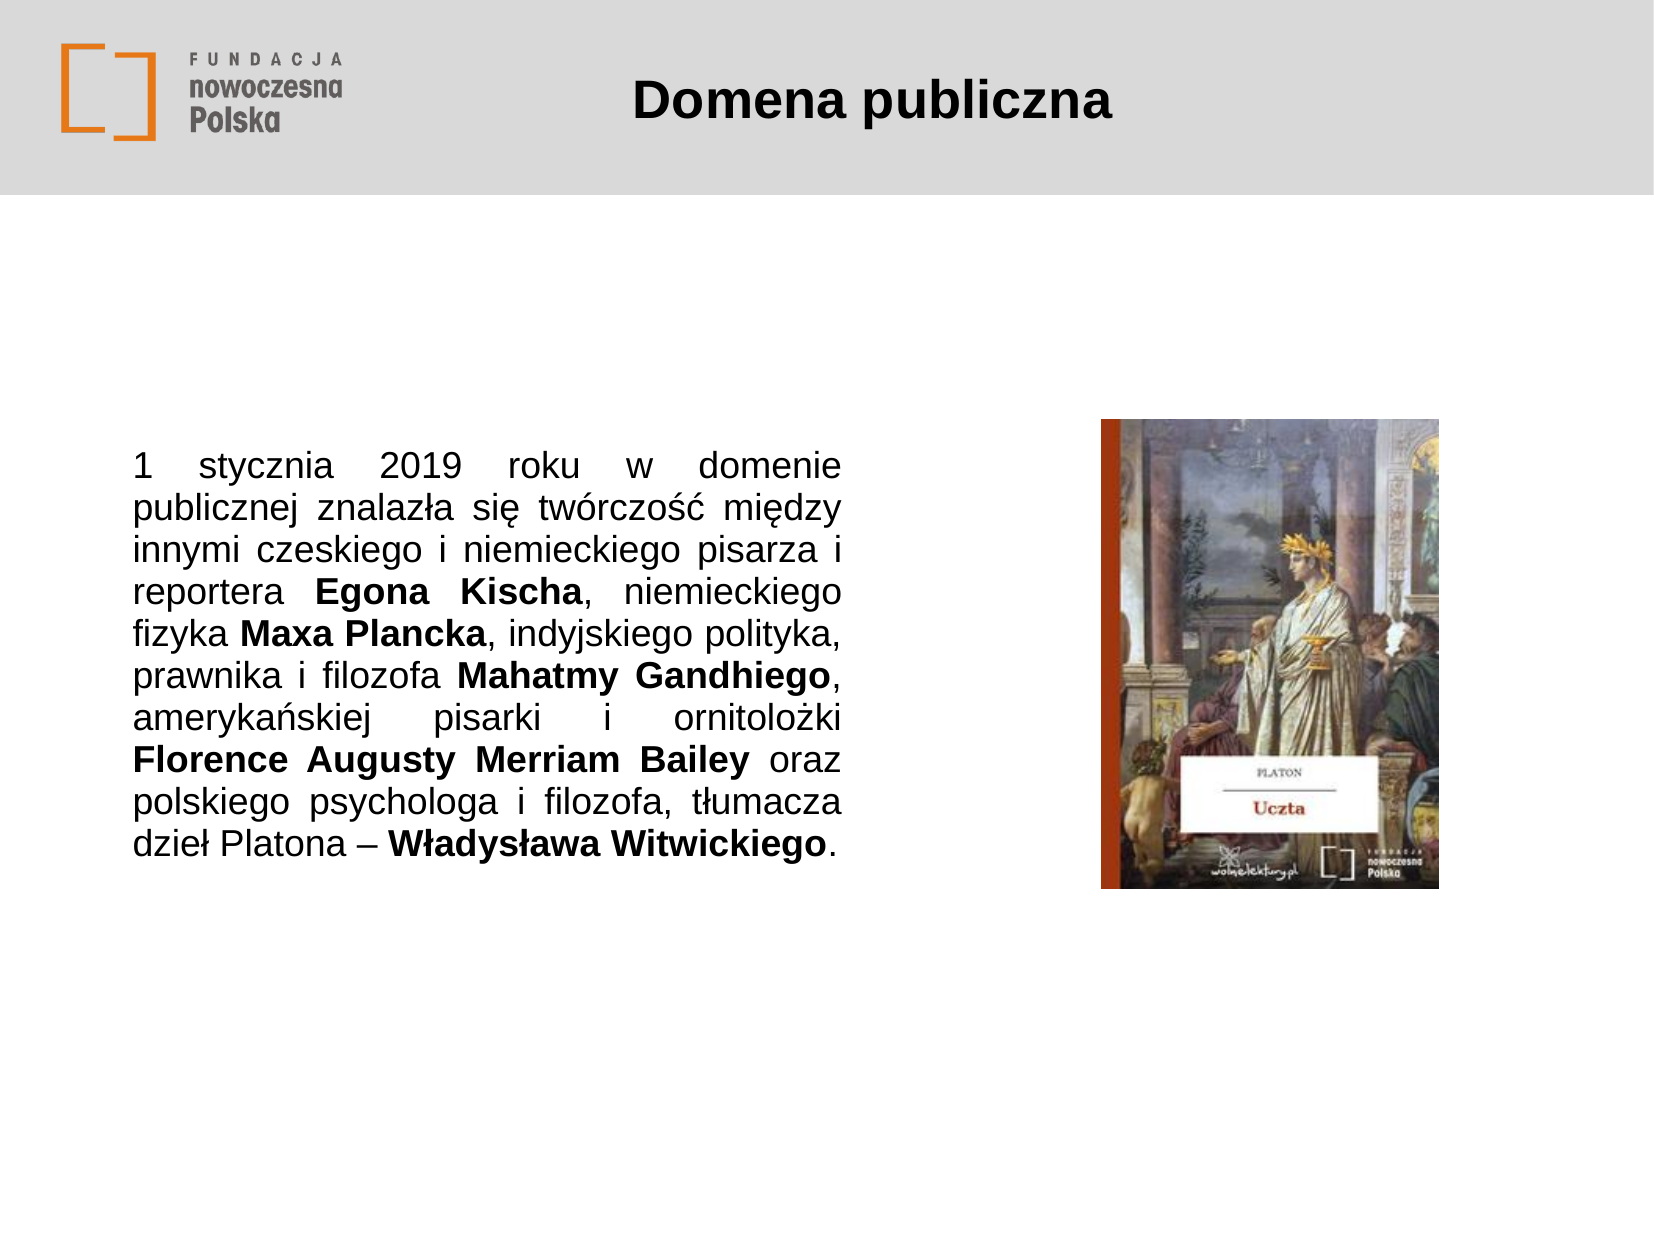

Domena publiczna
1 stycznia 2019 roku w domenie publicznej znalazła się twórczość między innymi czeskiego i niemieckiego pisarza i reportera Egona Kischa, niemieckiego fizyka Maxa Plancka, indyjskiego polityka, prawnika i filozofa Mahatmy Gandhiego, amerykańskiej pisarki i ornitolożki Florence Augusty Merriam Bailey oraz polskiego psychologa i filozofa, tłumacza dzieł Platona – Władysława Witwickiego.